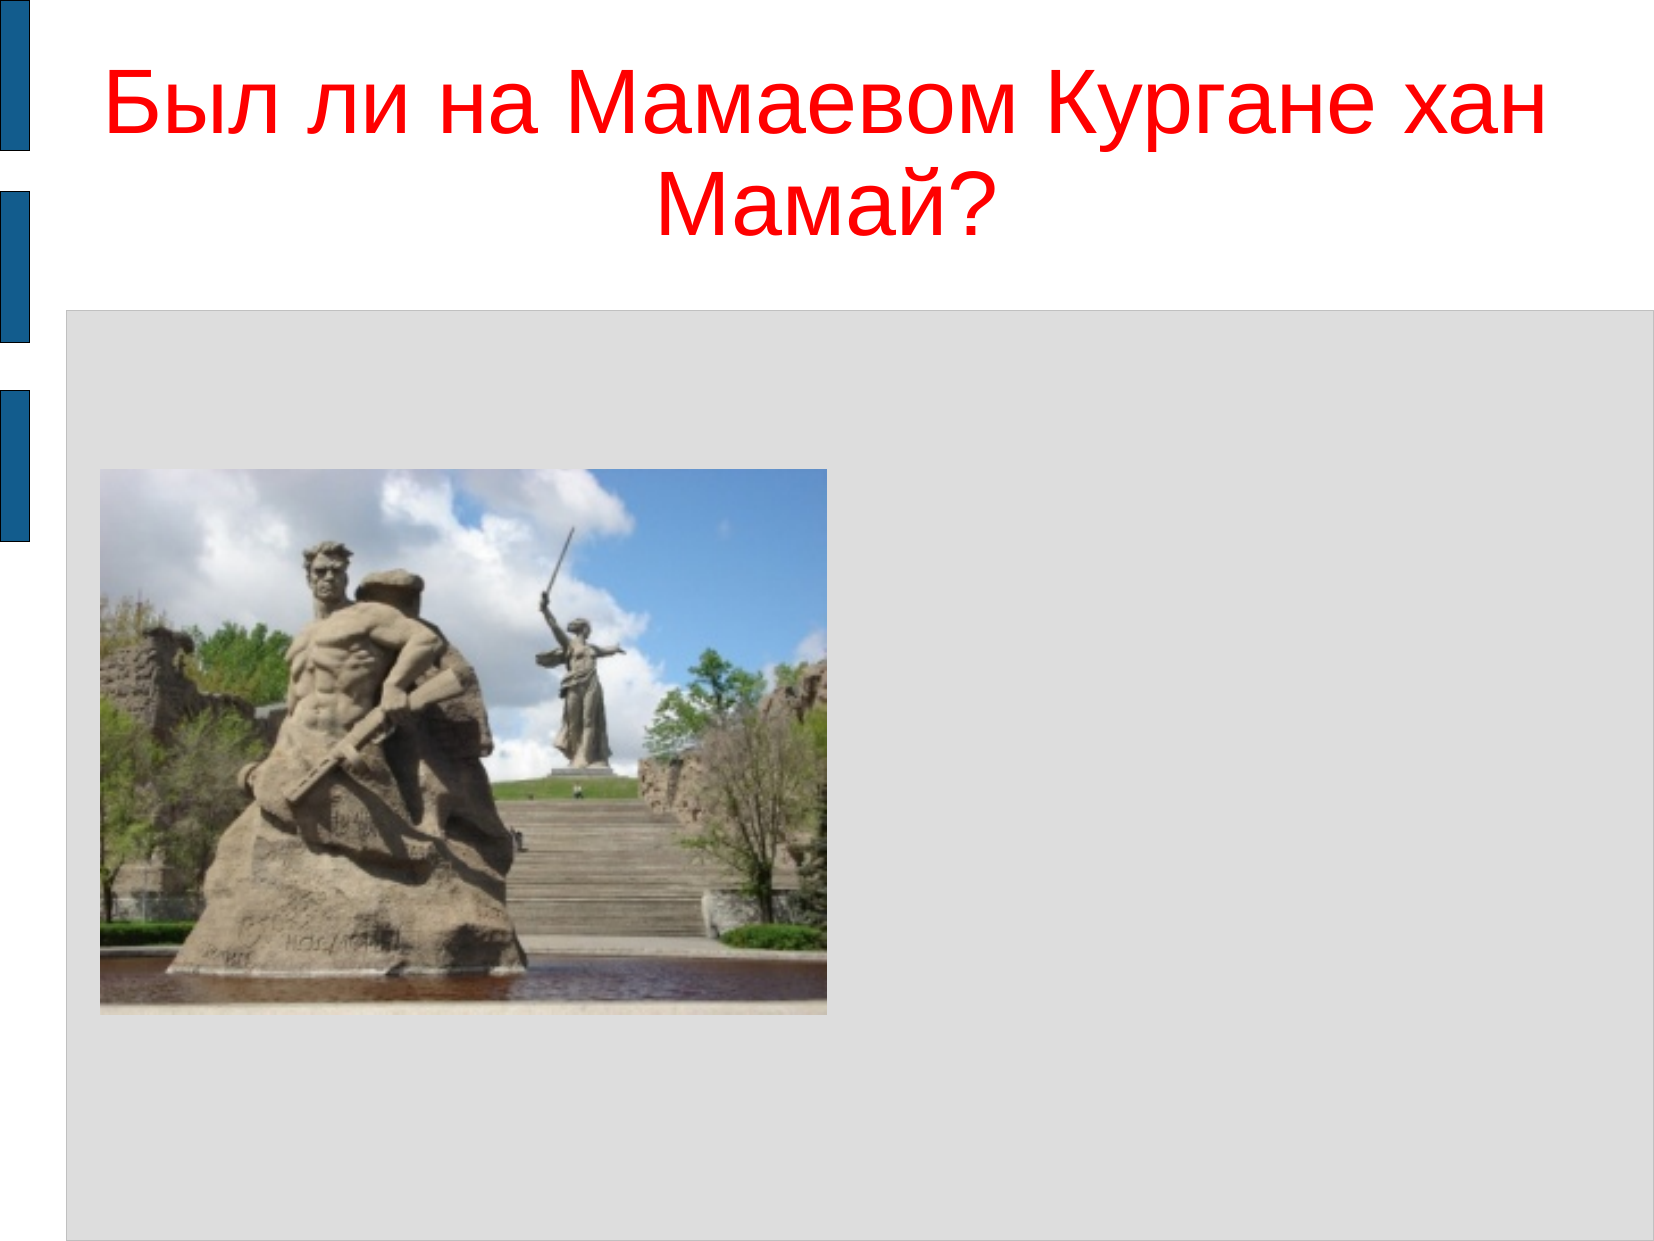

# Был ли на Мамаевом Кургане хан Мамай?